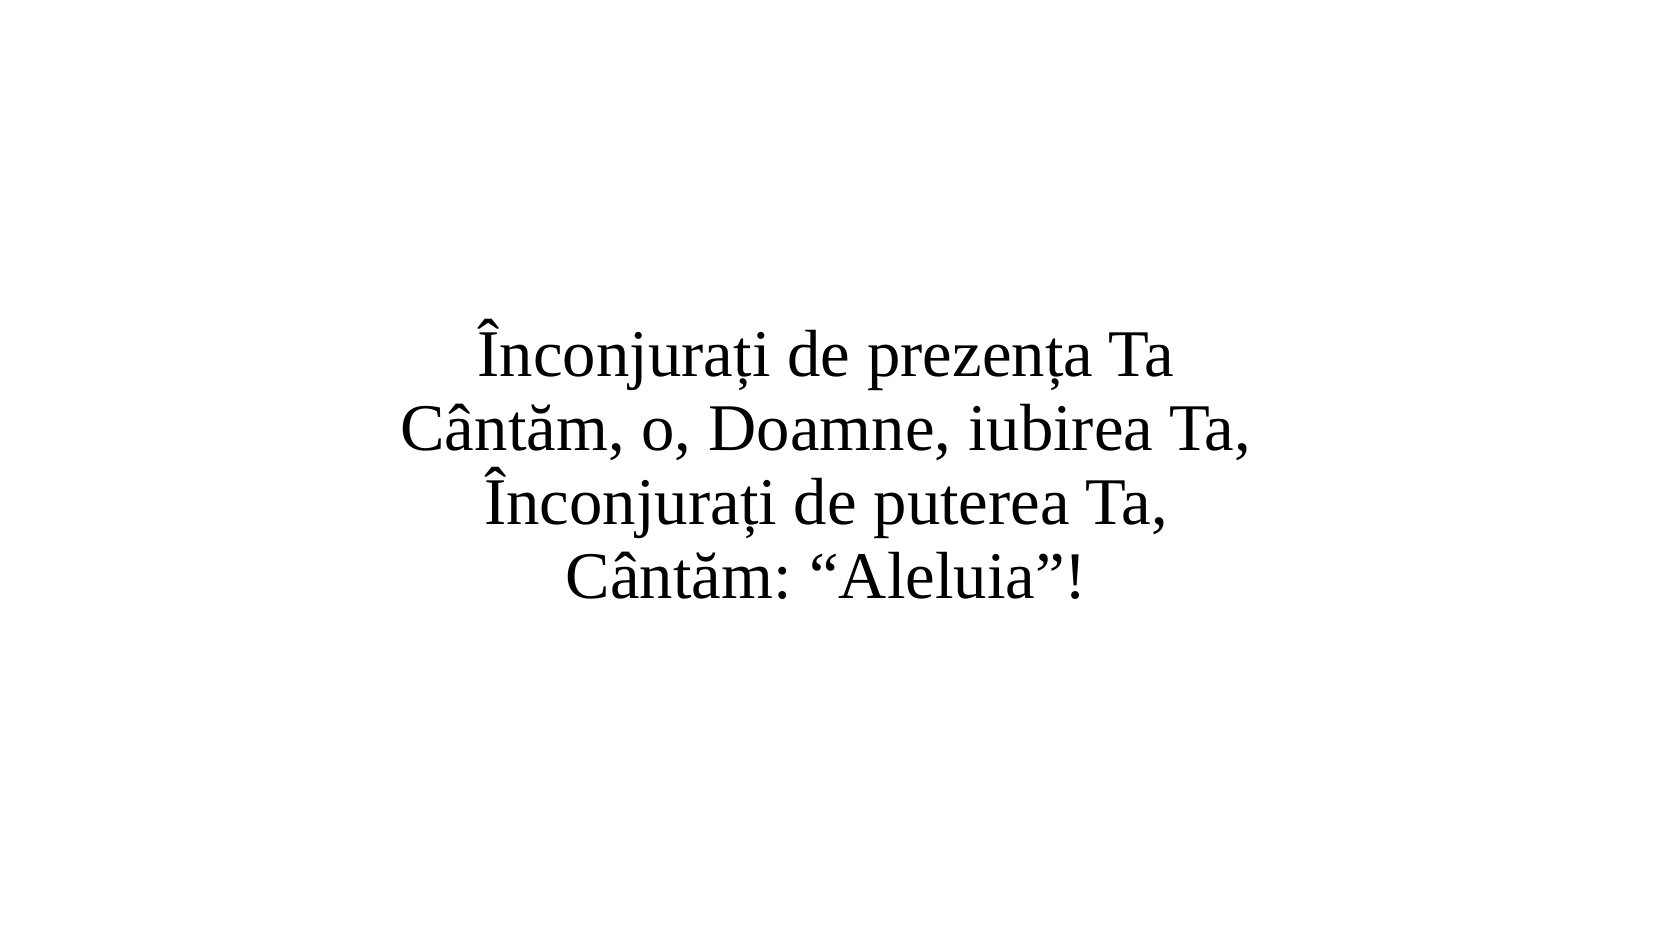

# Înconjurați de prezența Ta
Cântăm, o, Doamne, iubirea Ta,
Înconjurați de puterea Ta,
Cântăm: “Aleluia”!